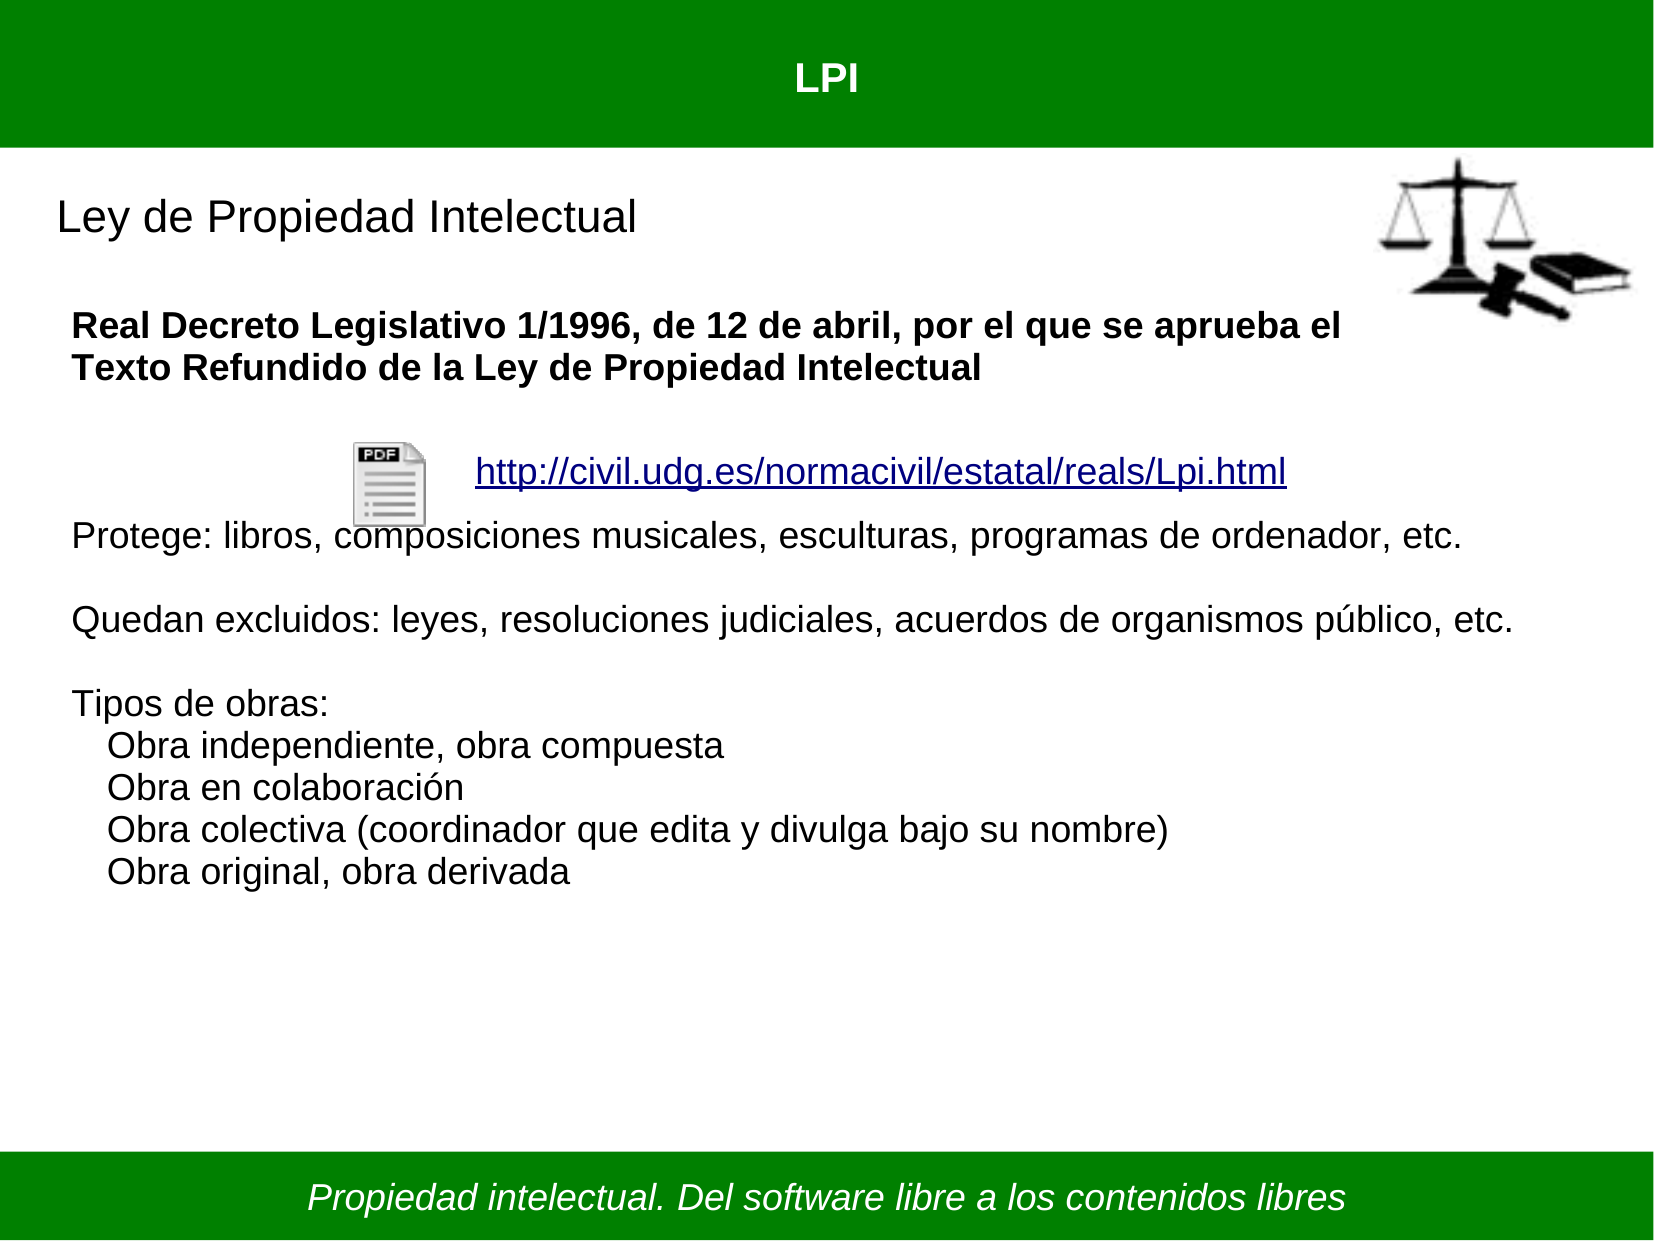

LPI
Ley de Propiedad Intelectual
Real Decreto Legislativo 1/1996, de 12 de abril, por el que se aprueba el
Texto Refundido de la Ley de Propiedad Intelectual
Protege: libros, composiciones musicales, esculturas, programas de ordenador, etc.
Quedan excluidos: leyes, resoluciones judiciales, acuerdos de organismos público, etc.
Tipos de obras:
Obra independiente, obra compuesta
Obra en colaboración
Obra colectiva (coordinador que edita y divulga bajo su nombre)
Obra original, obra derivada
http://civil.udg.es/normacivil/estatal/reals/Lpi.html
Propiedad intelectual. Del software libre a los contenidos libres